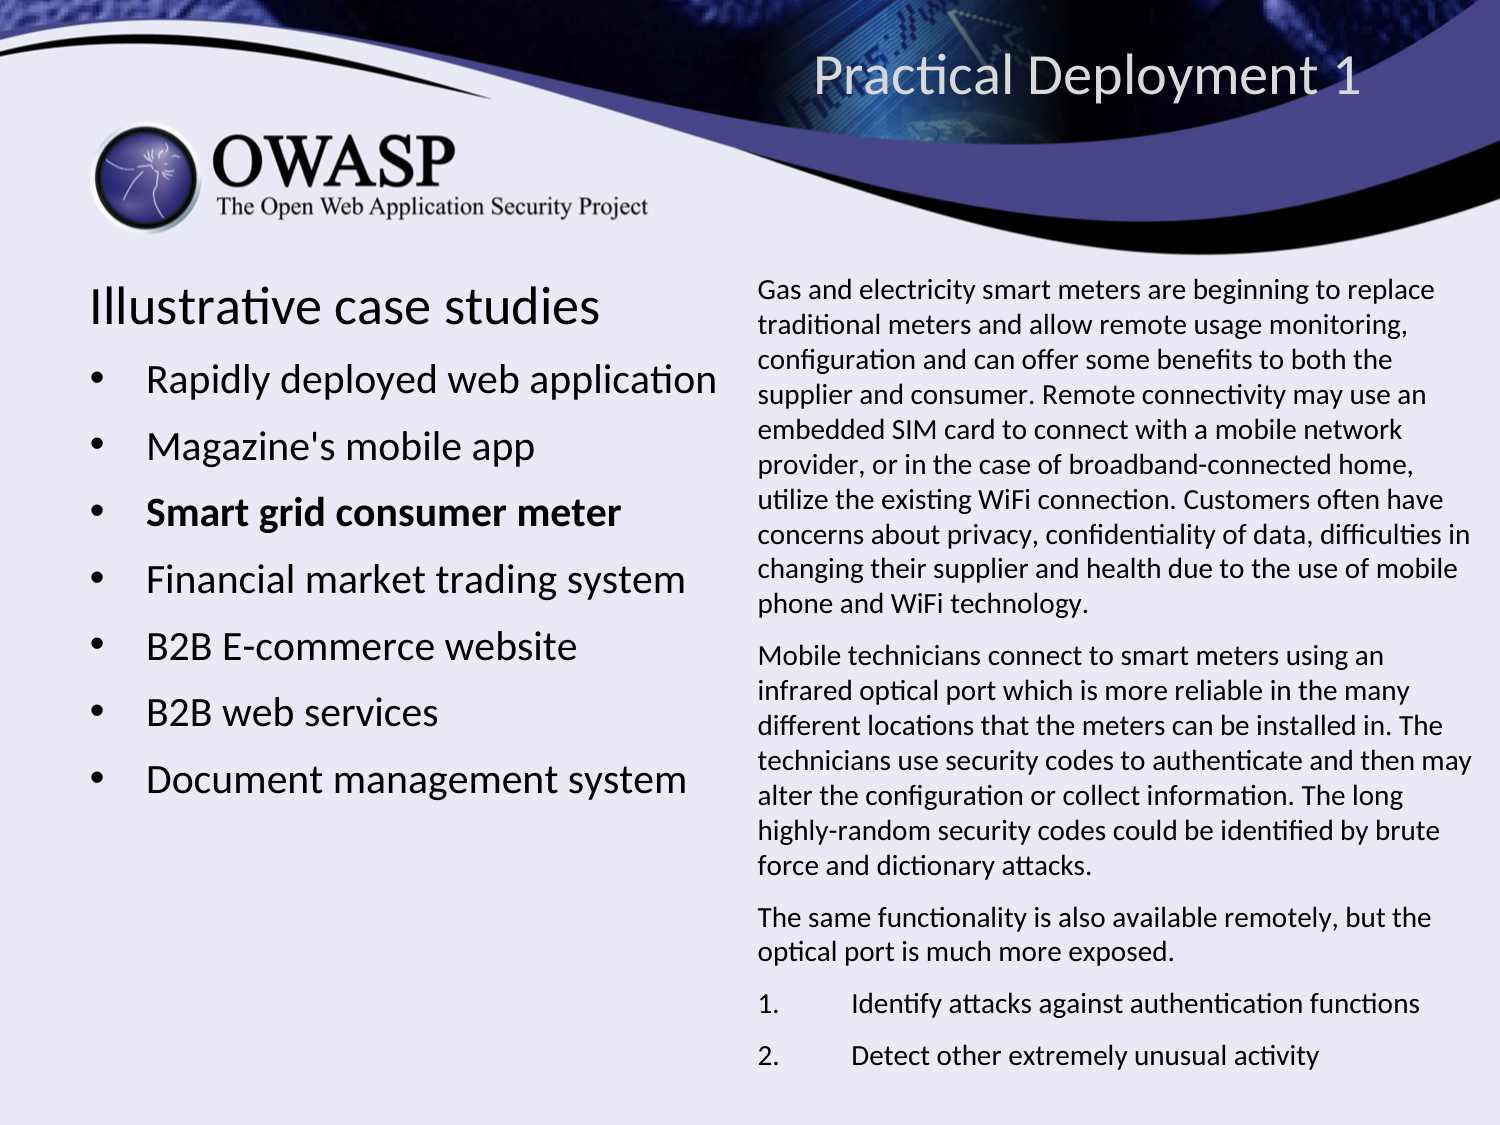

# Practical Deployment 1
Illustrative case studies
Rapidly deployed web application
Magazine's mobile app
Smart grid consumer meter
Financial market trading system
B2B E-commerce website
B2B web services
Document management system
Gas and electricity smart meters are beginning to replace traditional meters and allow remote usage monitoring, configuration and can offer some benefits to both the supplier and consumer. Remote connectivity may use an embedded SIM card to connect with a mobile network provider, or in the case of broadband-connected home, utilize the existing WiFi connection. Customers often have concerns about privacy, confidentiality of data, difficulties in changing their supplier and health due to the use of mobile phone and WiFi technology.
Mobile technicians connect to smart meters using an infrared optical port which is more reliable in the many different locations that the meters can be installed in. The technicians use security codes to authenticate and then may alter the configuration or collect information. The long highly-random security codes could be identified by brute force and dictionary attacks.
The same functionality is also available remotely, but the optical port is much more exposed.
1.	Identify attacks against authentication functions
2.	Detect other extremely unusual activity